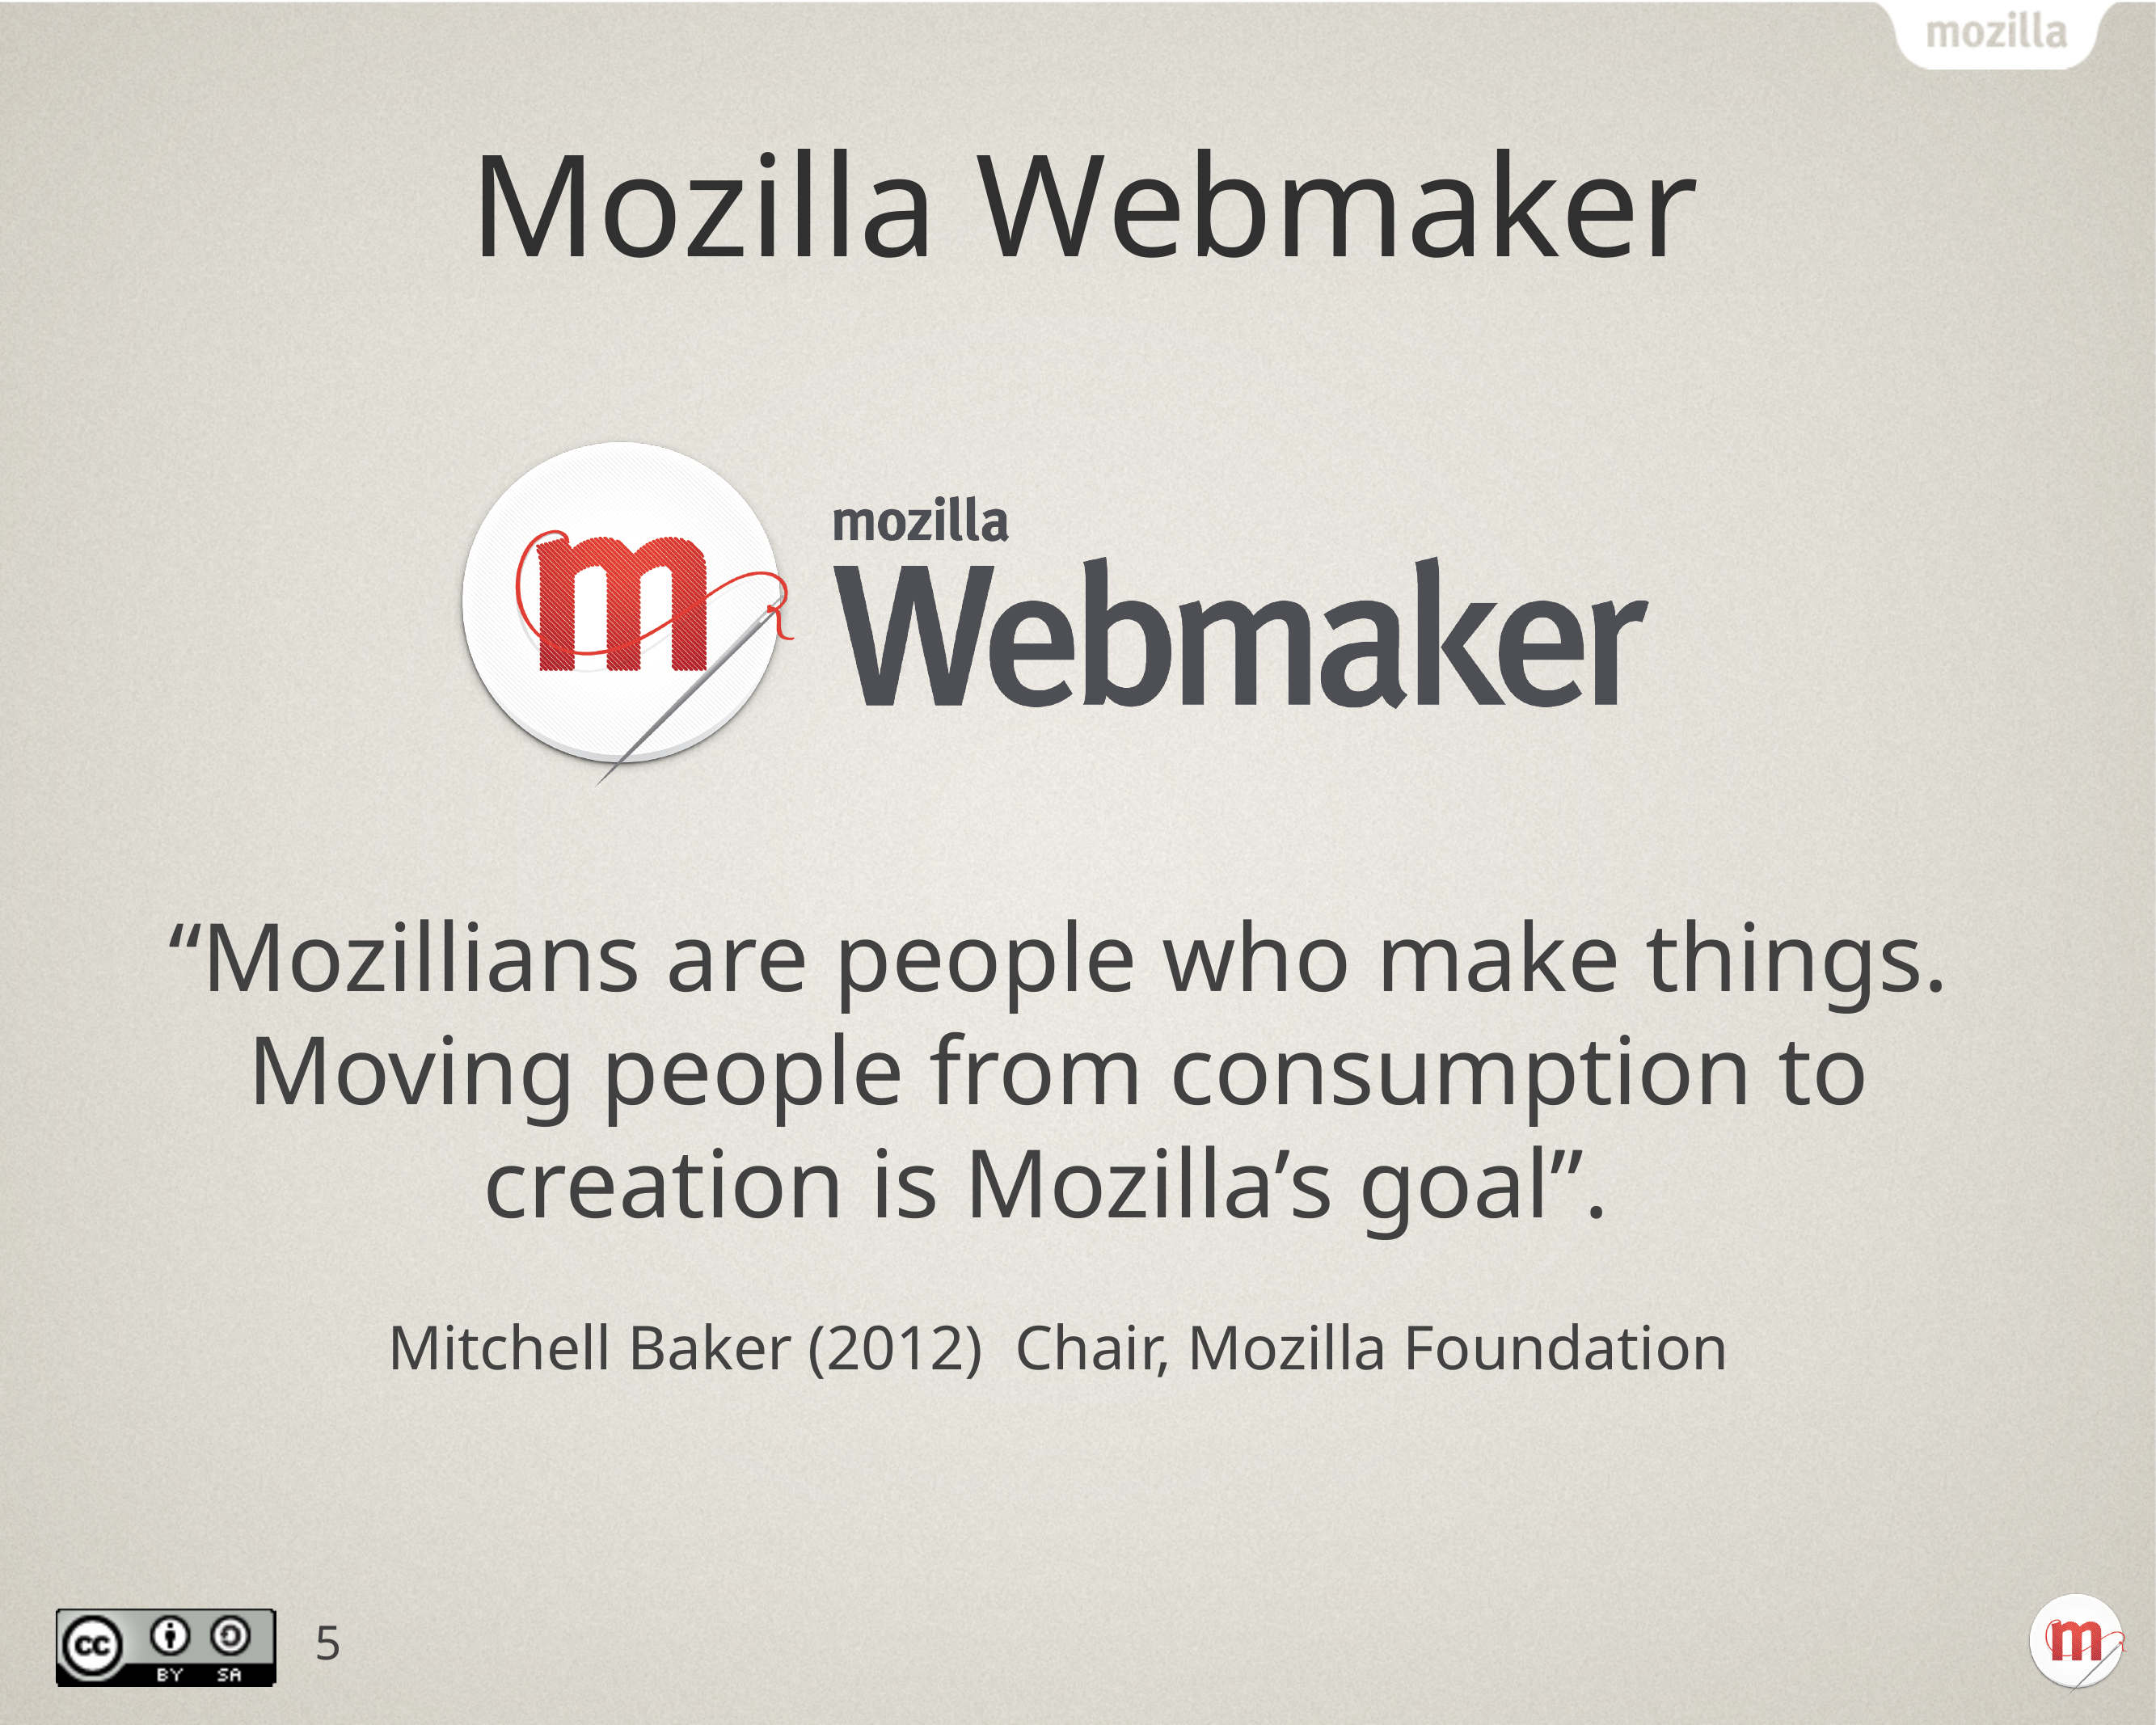

# Mozilla Webmaker
“Mozillians are people who make things. Moving people from consumption to creation is Mozilla’s goal”.
Mitchell Baker (2012) Chair, Mozilla Foundation
5